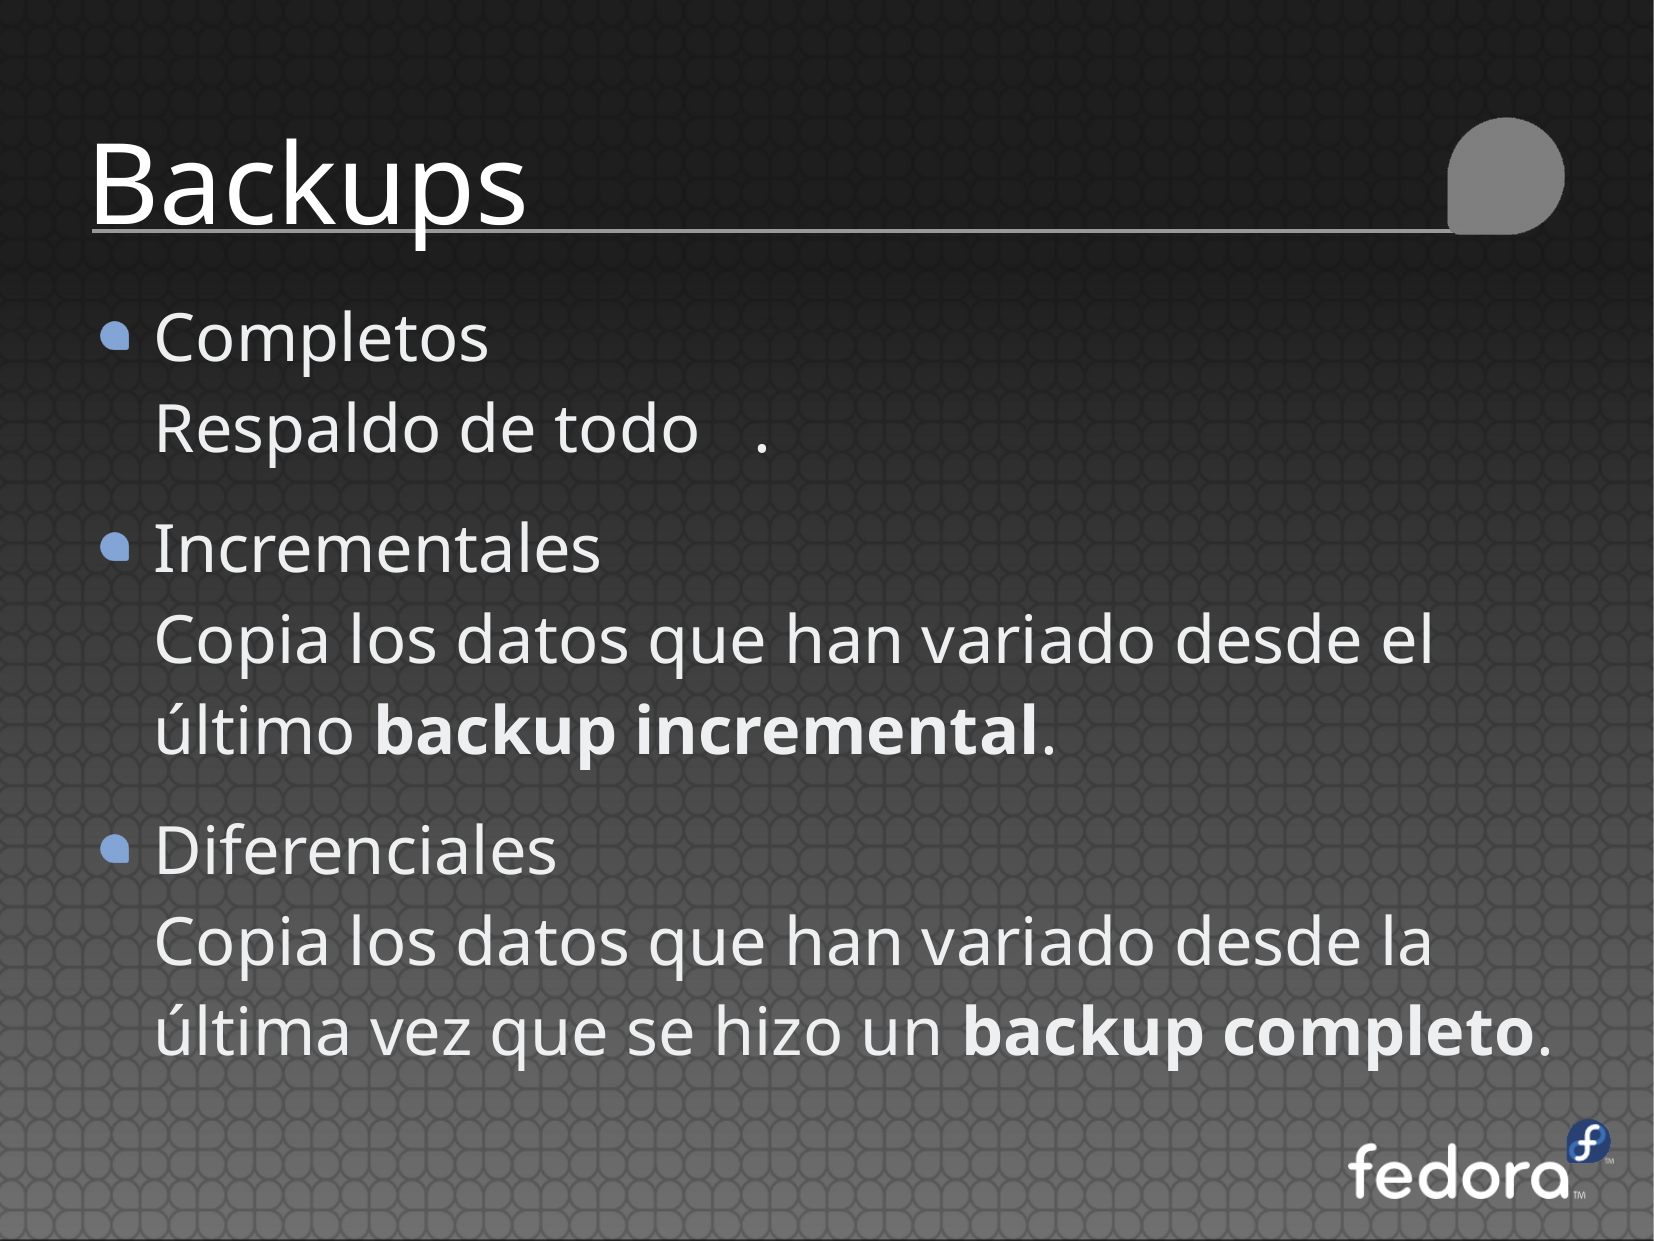

# Backups
Completos
Respaldo de todo	.
Incrementales
Copia los datos que han variado desde el último backup incremental.
Diferenciales
Copia los datos que han variado desde la última vez que se hizo un backup completo.